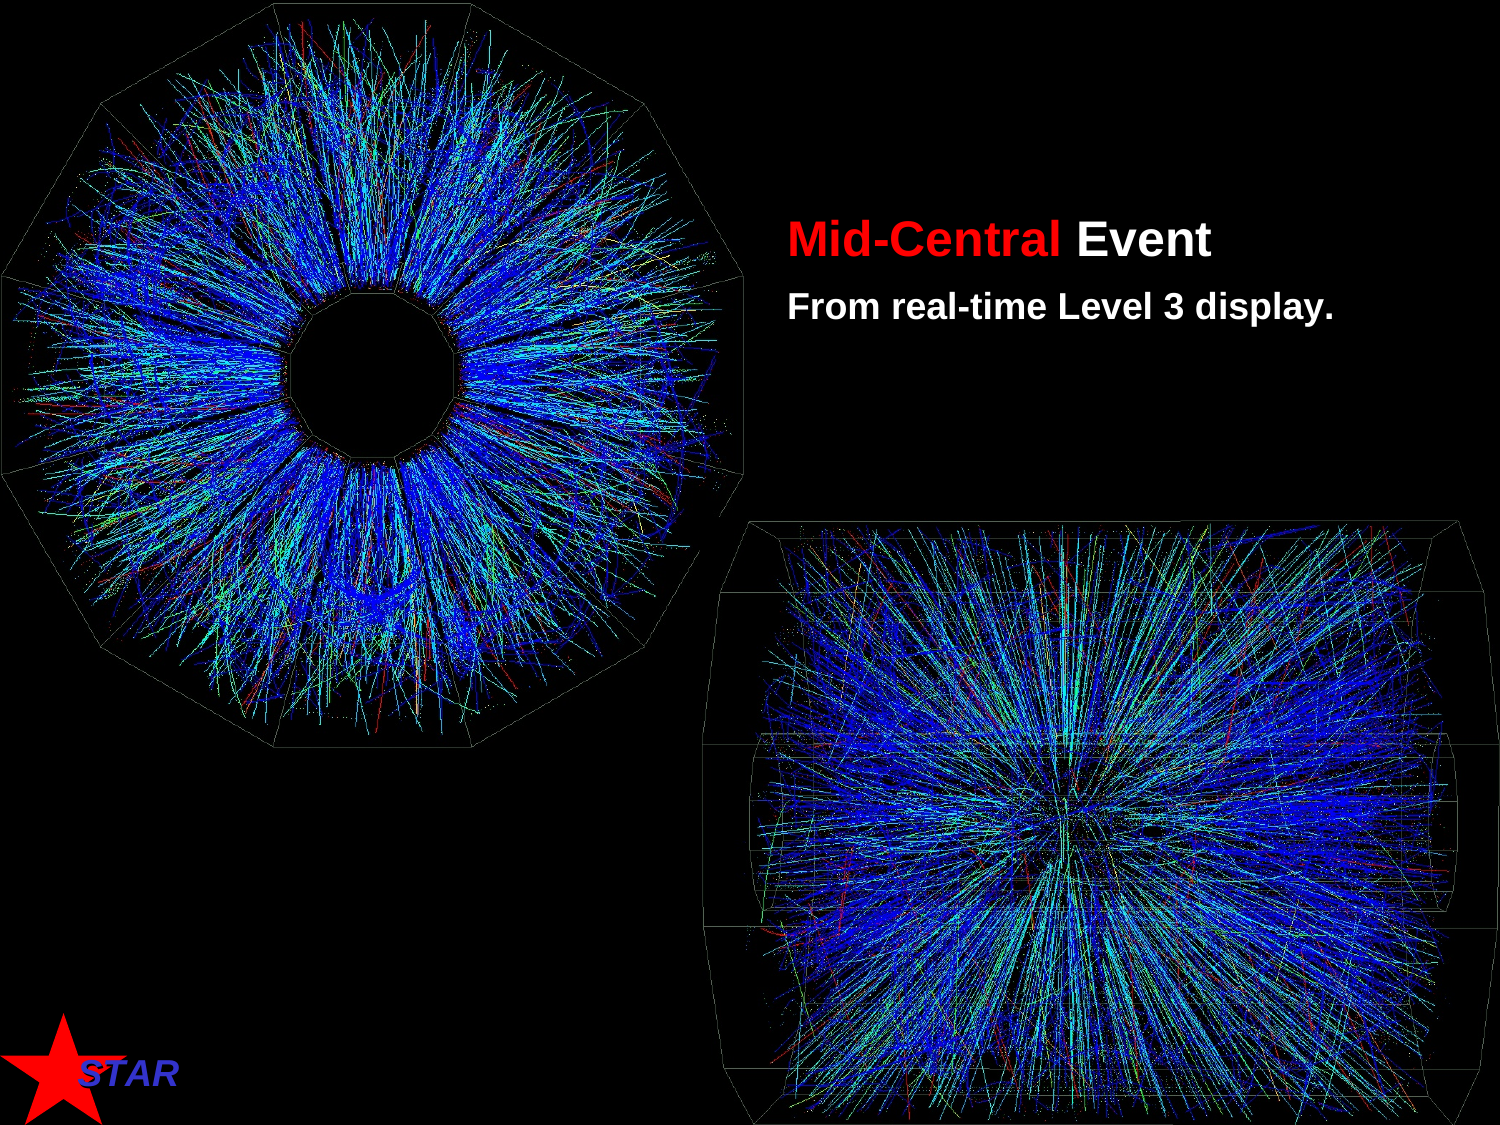

Mid-Central Event
From real-time Level 3 display.
STAR
19